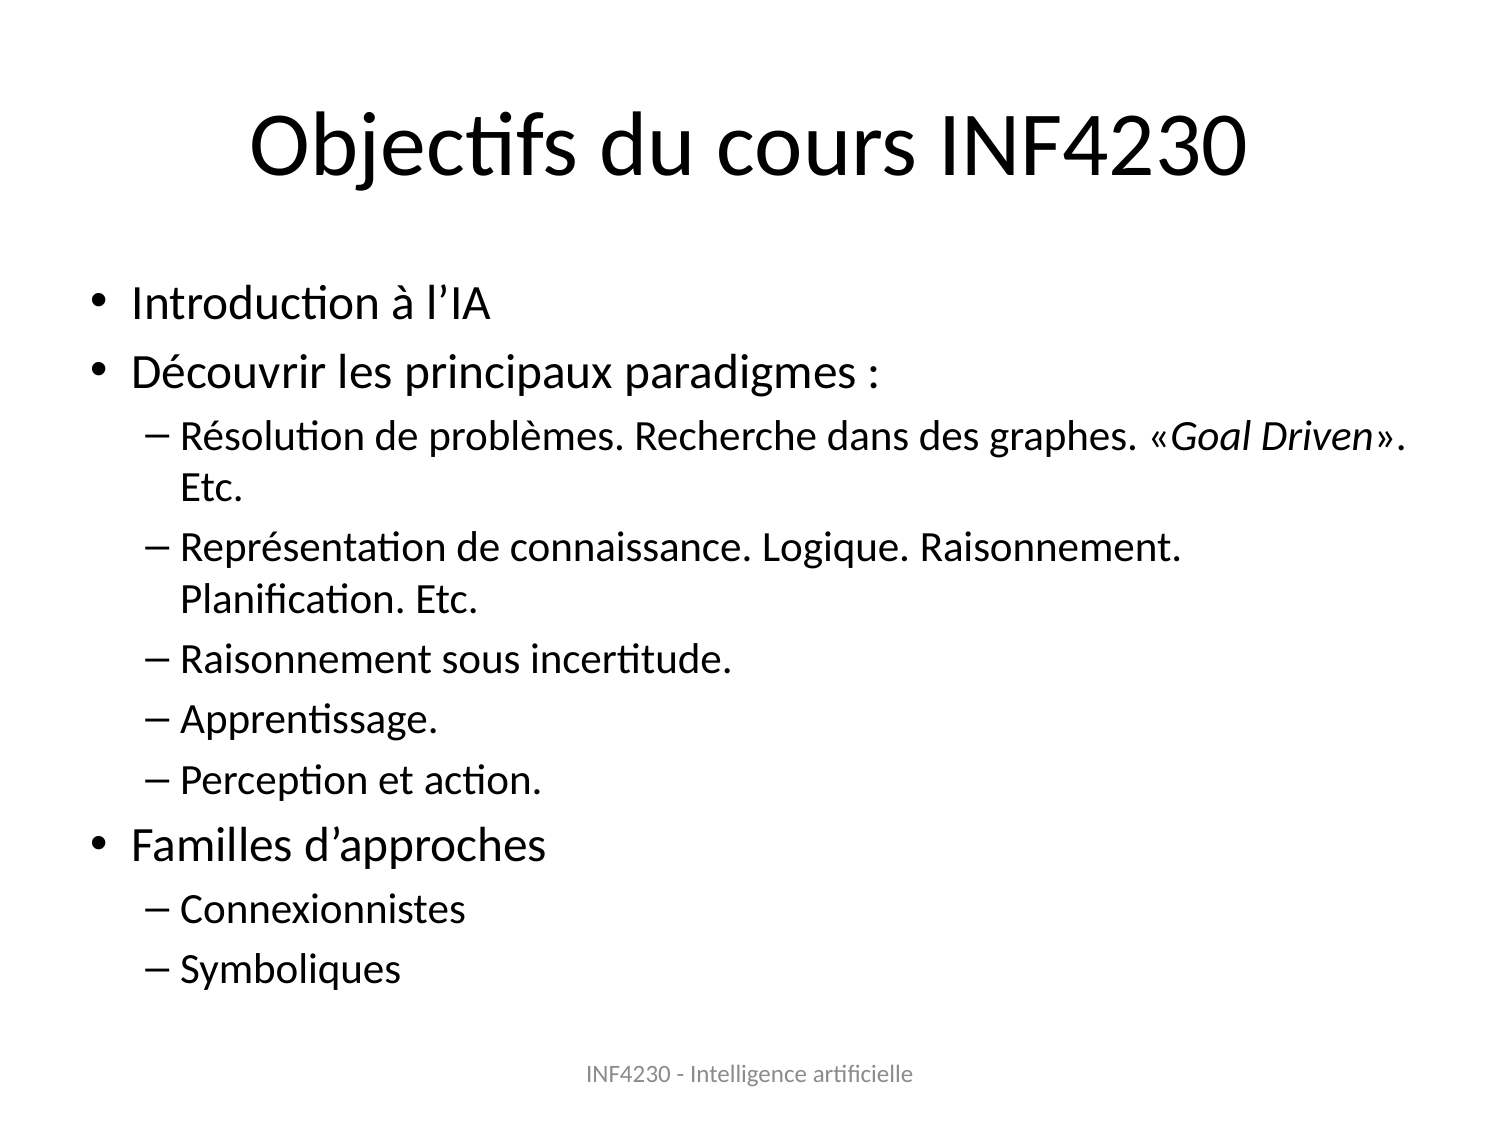

# Objectifs du cours INF4230
Introduction à l’IA
Découvrir les principaux paradigmes :
Résolution de problèmes. Recherche dans des graphes. «Goal Driven». Etc.
Représentation de connaissance. Logique. Raisonnement. Planification. Etc.
Raisonnement sous incertitude.
Apprentissage.
Perception et action.
Familles d’approches
Connexionnistes
Symboliques
INF4230 - Intelligence artificielle